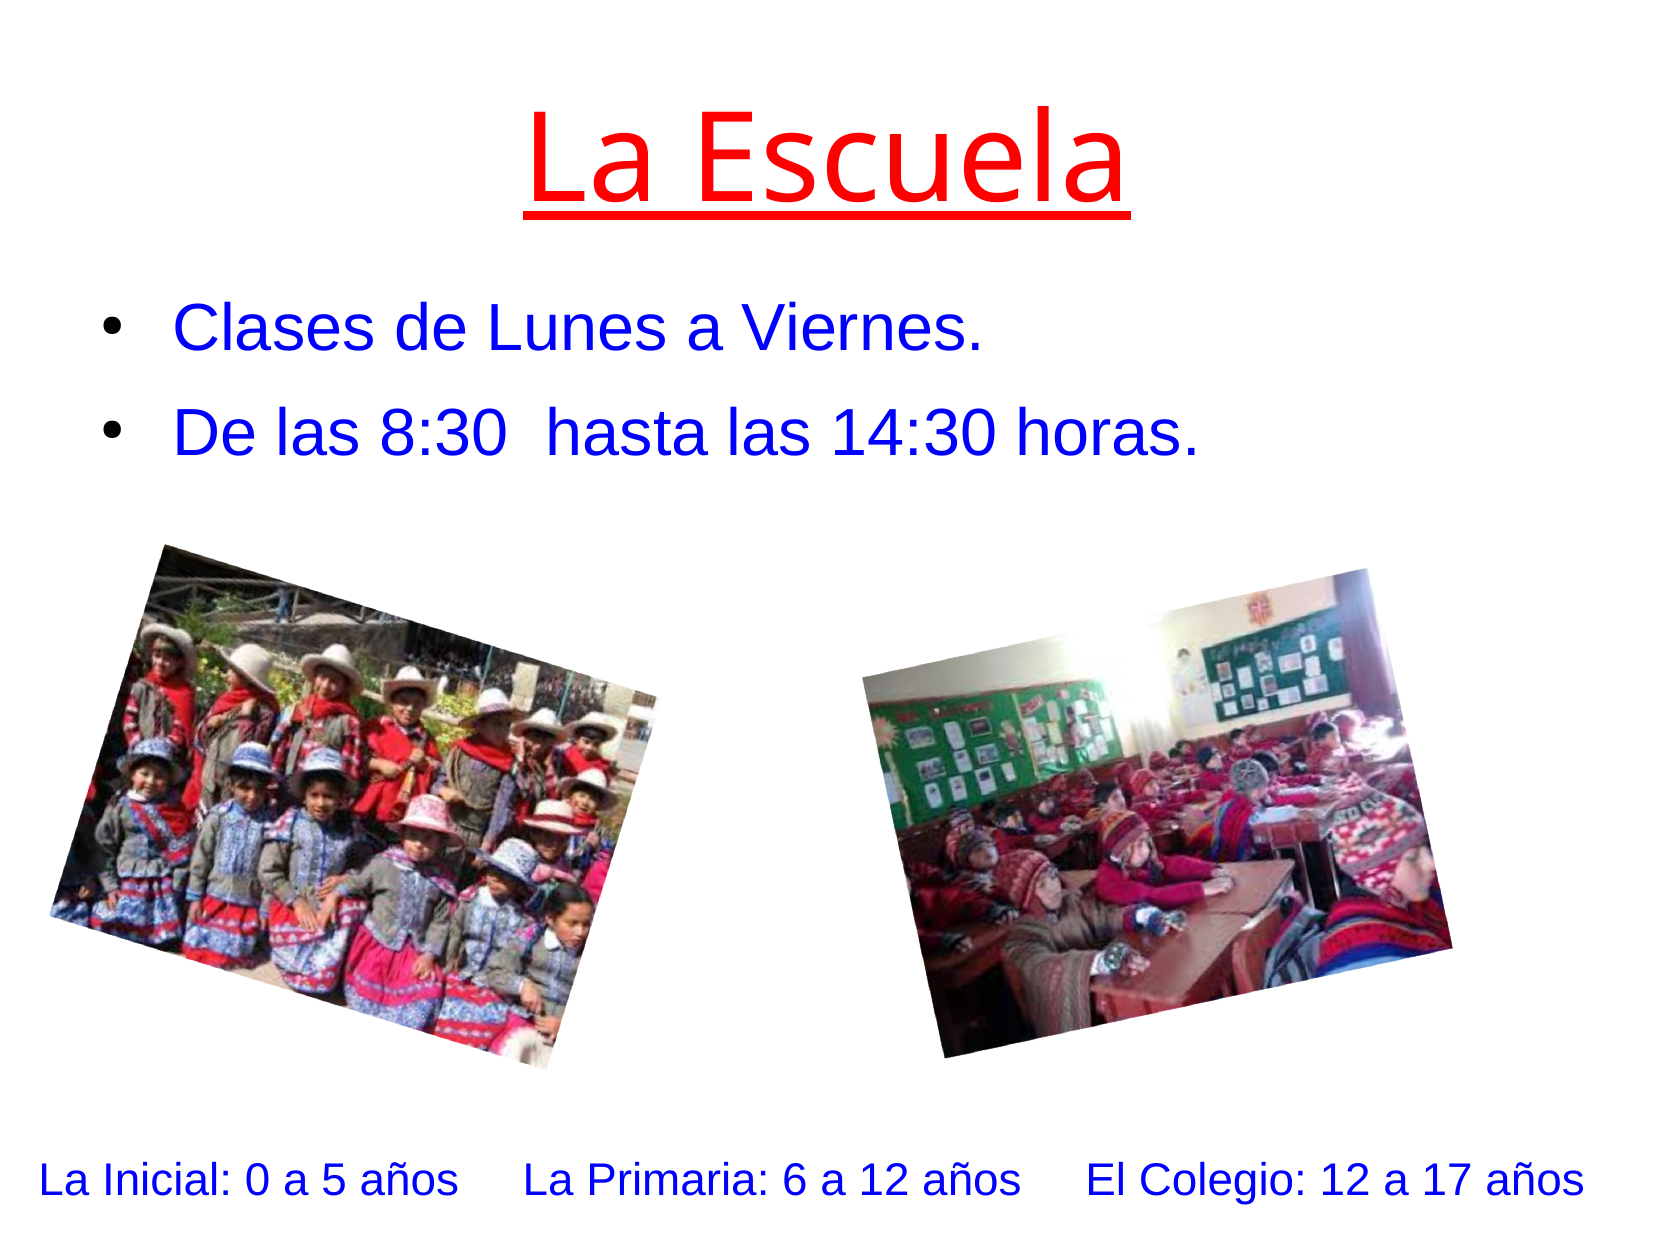

# La Escuela
 Clases de Lunes a Viernes.
 De las 8:30 hasta las 14:30 horas.
La Inicial: 0 a 5 años La Primaria: 6 a 12 años El Colegio: 12 a 17 años